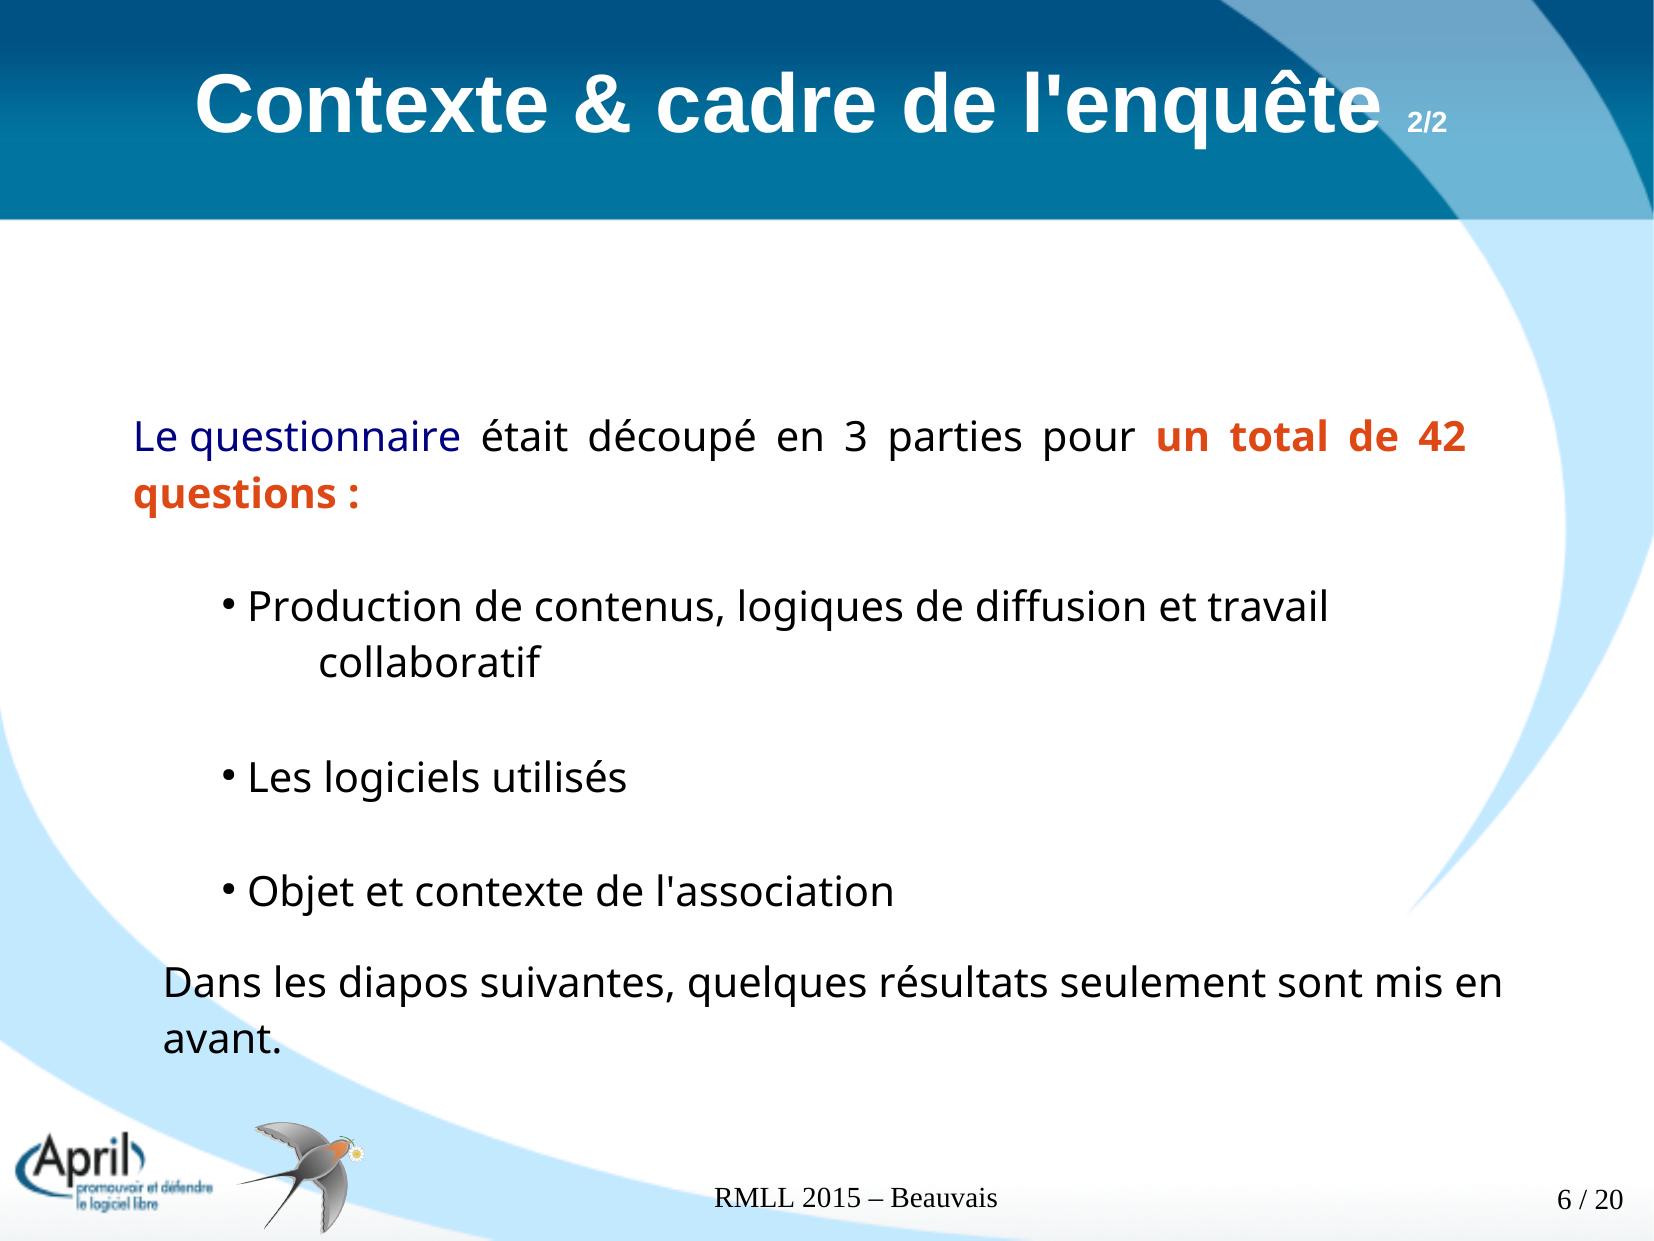

# Contexte & cadre de l'enquête 2/2
Le questionnaire était découpé en 3 parties pour un total de 42 questions :
 Production de contenus, logiques de diffusion et travail 	 collaboratif
 Les logiciels utilisés
 Objet et contexte de l'association
Dans les diapos suivantes, quelques résultats seulement sont mis en avant.
6